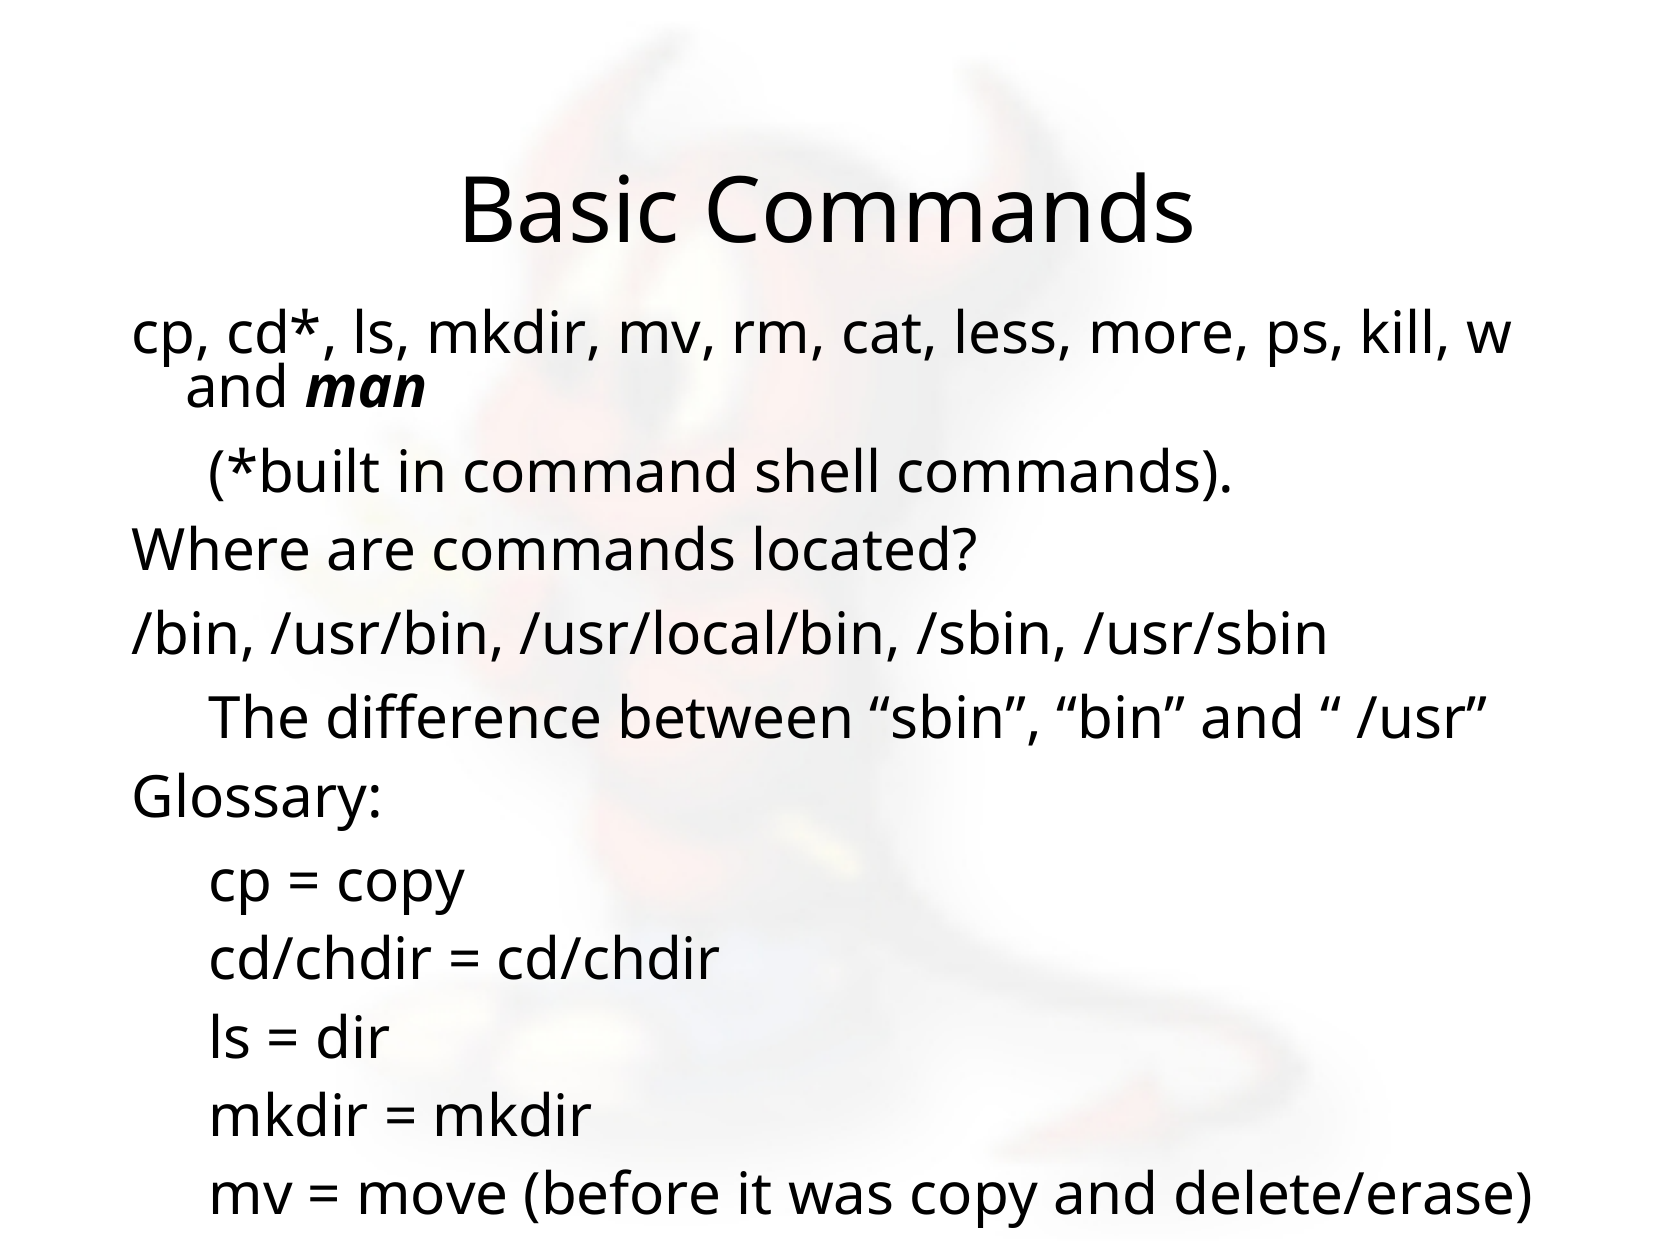

# Basic Commands
cp, cd*, ls, mkdir, mv, rm, cat, less, more, ps, kill, w and man
(*built in command shell commands).
Where are commands located?
/bin, /usr/bin, /usr/local/bin, /sbin, /usr/sbin
The difference between “sbin”, “bin” and “ /usr”
Glossary:
cp = copy
cd/chdir = cd/chdir
ls = dir
mkdir = mkdir
mv = move (before it was copy and delete/erase)
rm = del[ete] and/or erase